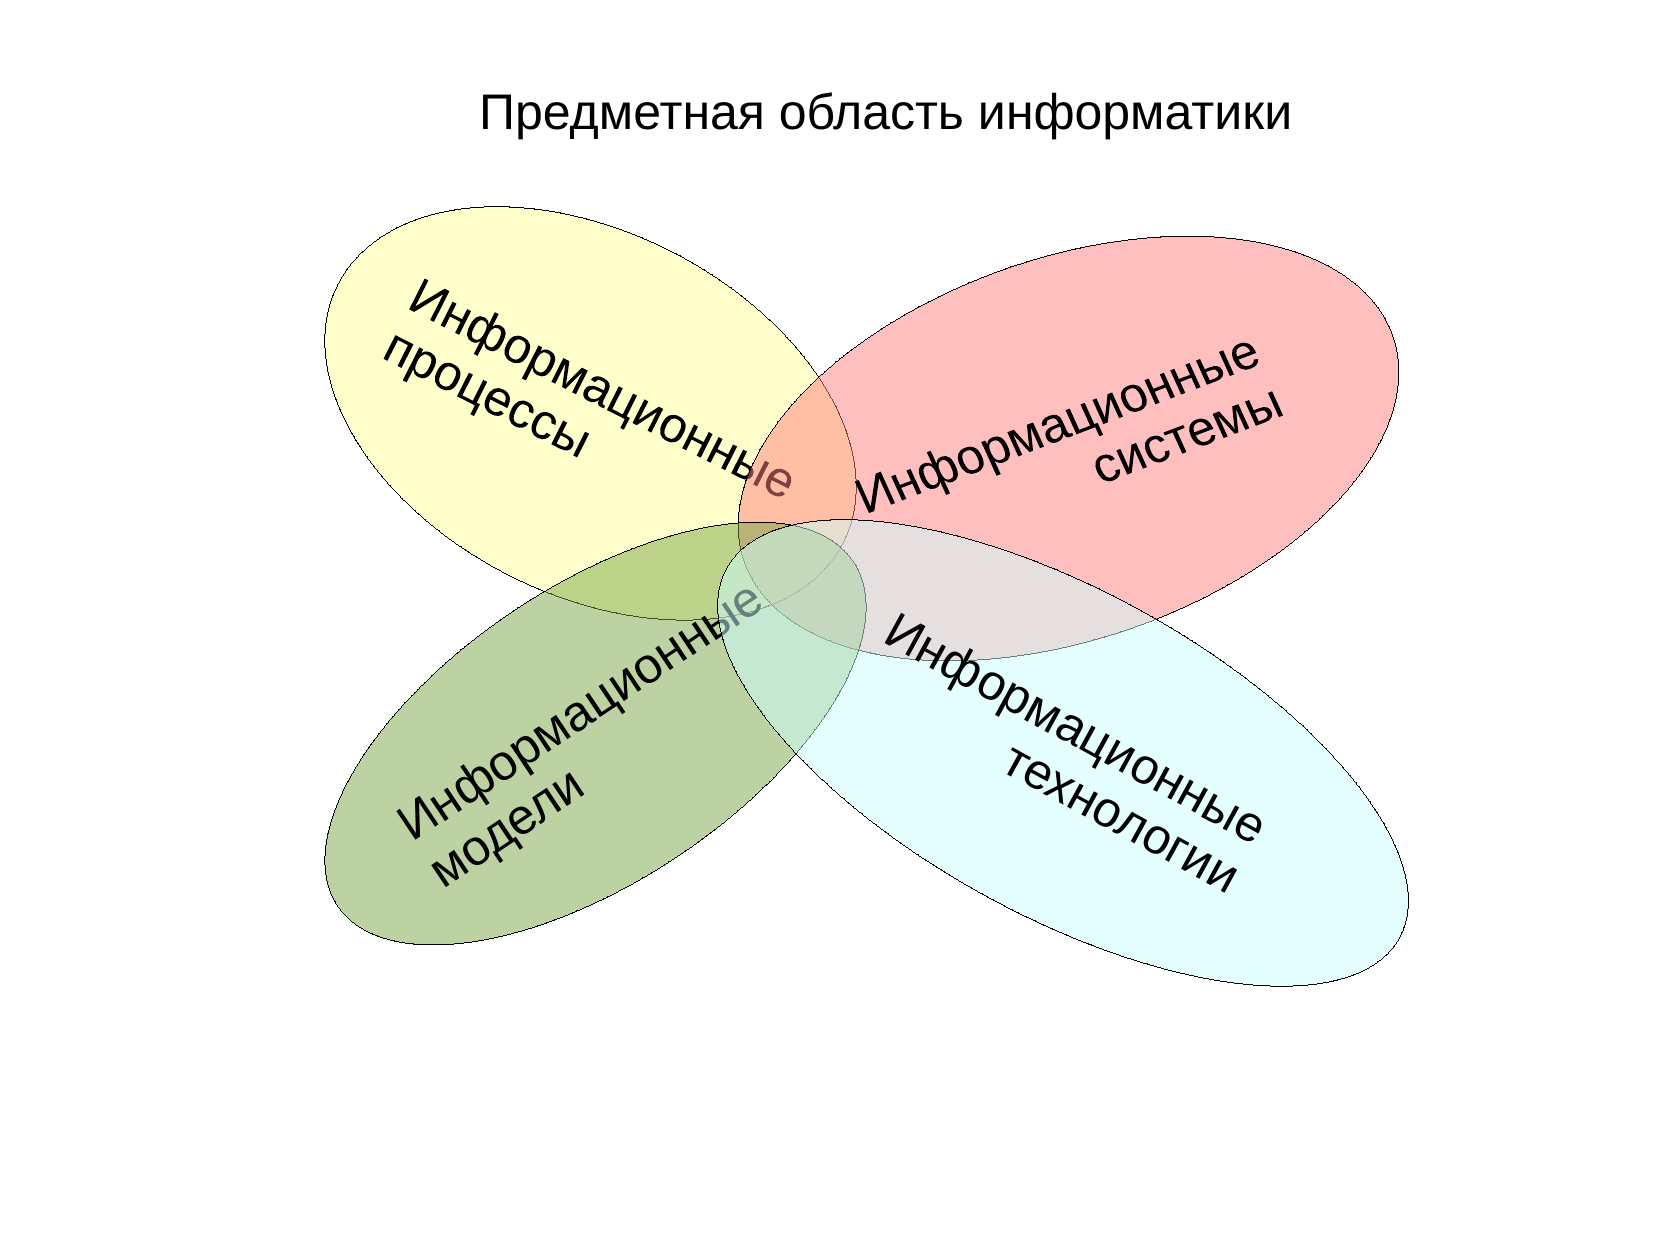

Предметная область информатики
Информационные
процессы
Информационные
системы
Информационные
модели
Информационные
технологии